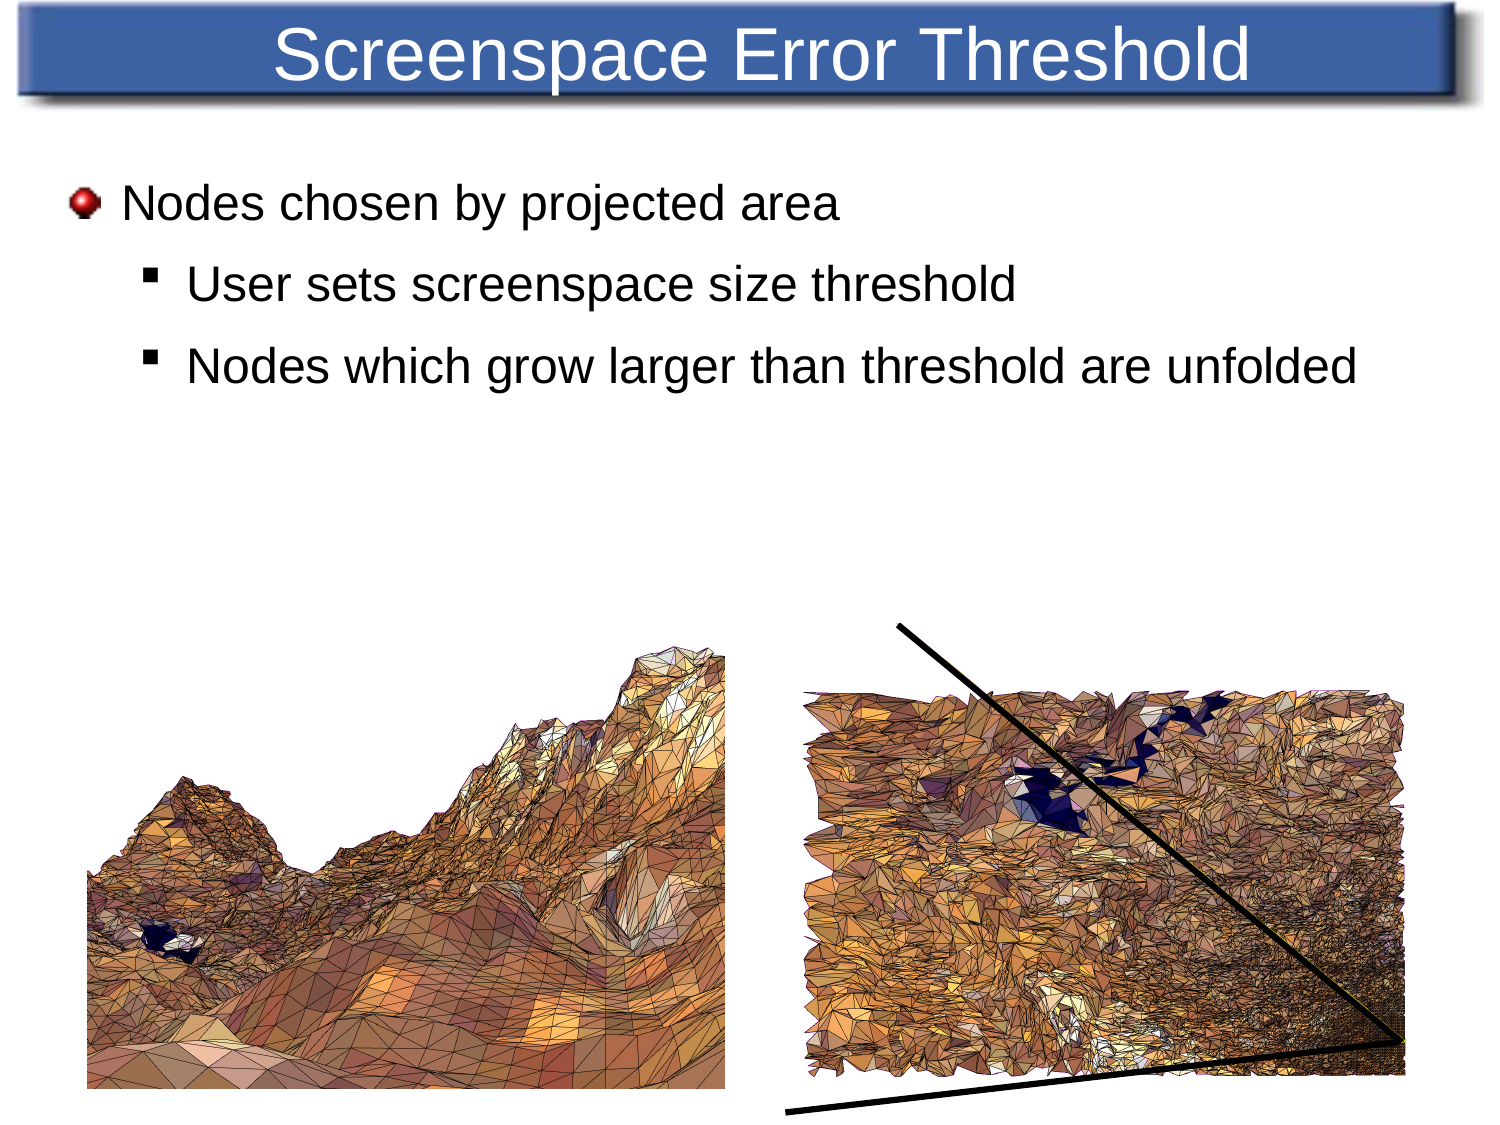

# Screenspace Error Threshold
Nodes chosen by projected area
User sets screenspace size threshold
Nodes which grow larger than threshold are unfolded